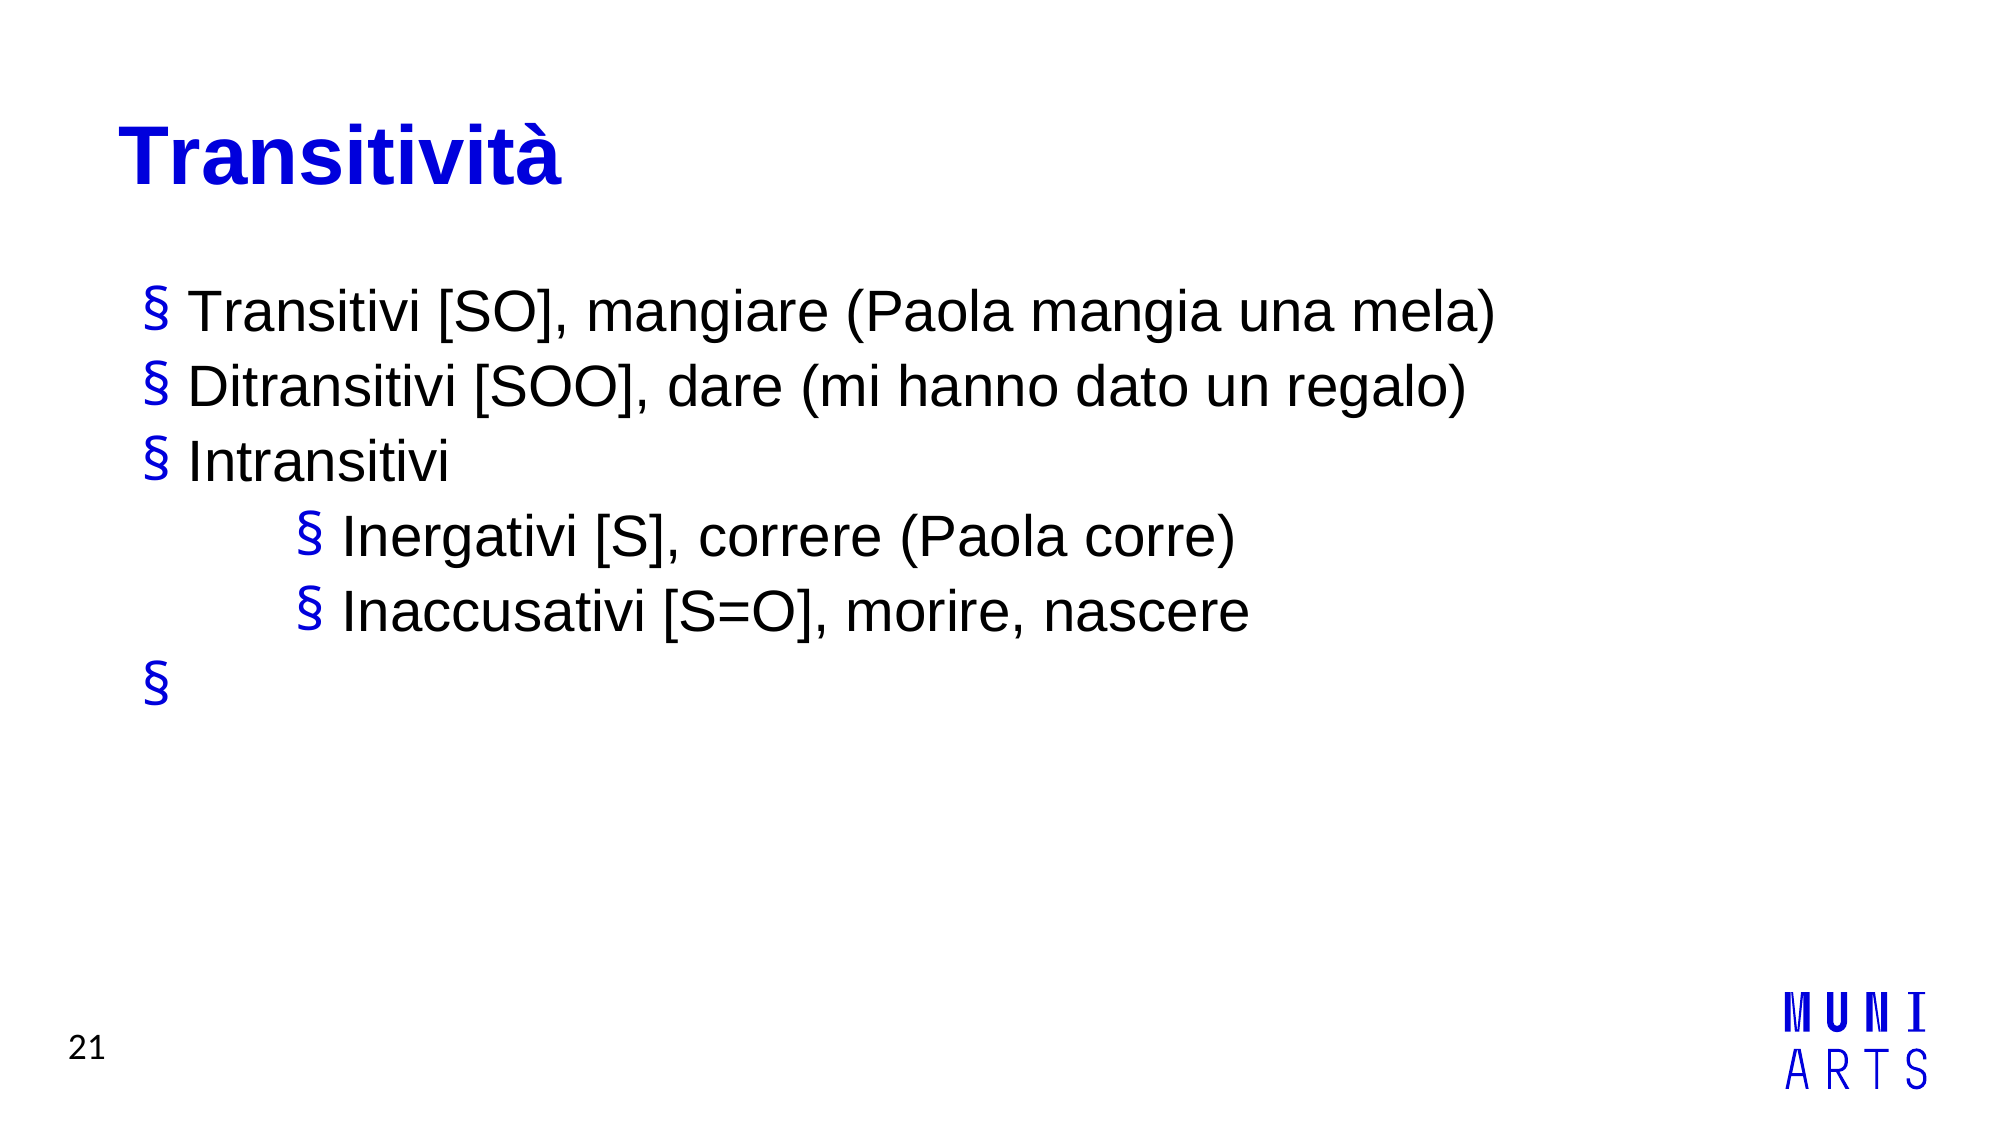

# Transitività
 Transitivi [SO], mangiare (Paola mangia una mela)
 Ditransitivi [SOO], dare (mi hanno dato un regalo)
 Intransitivi
 Inergativi [S], correre (Paola corre)
 Inaccusativi [S=O], morire, nascere